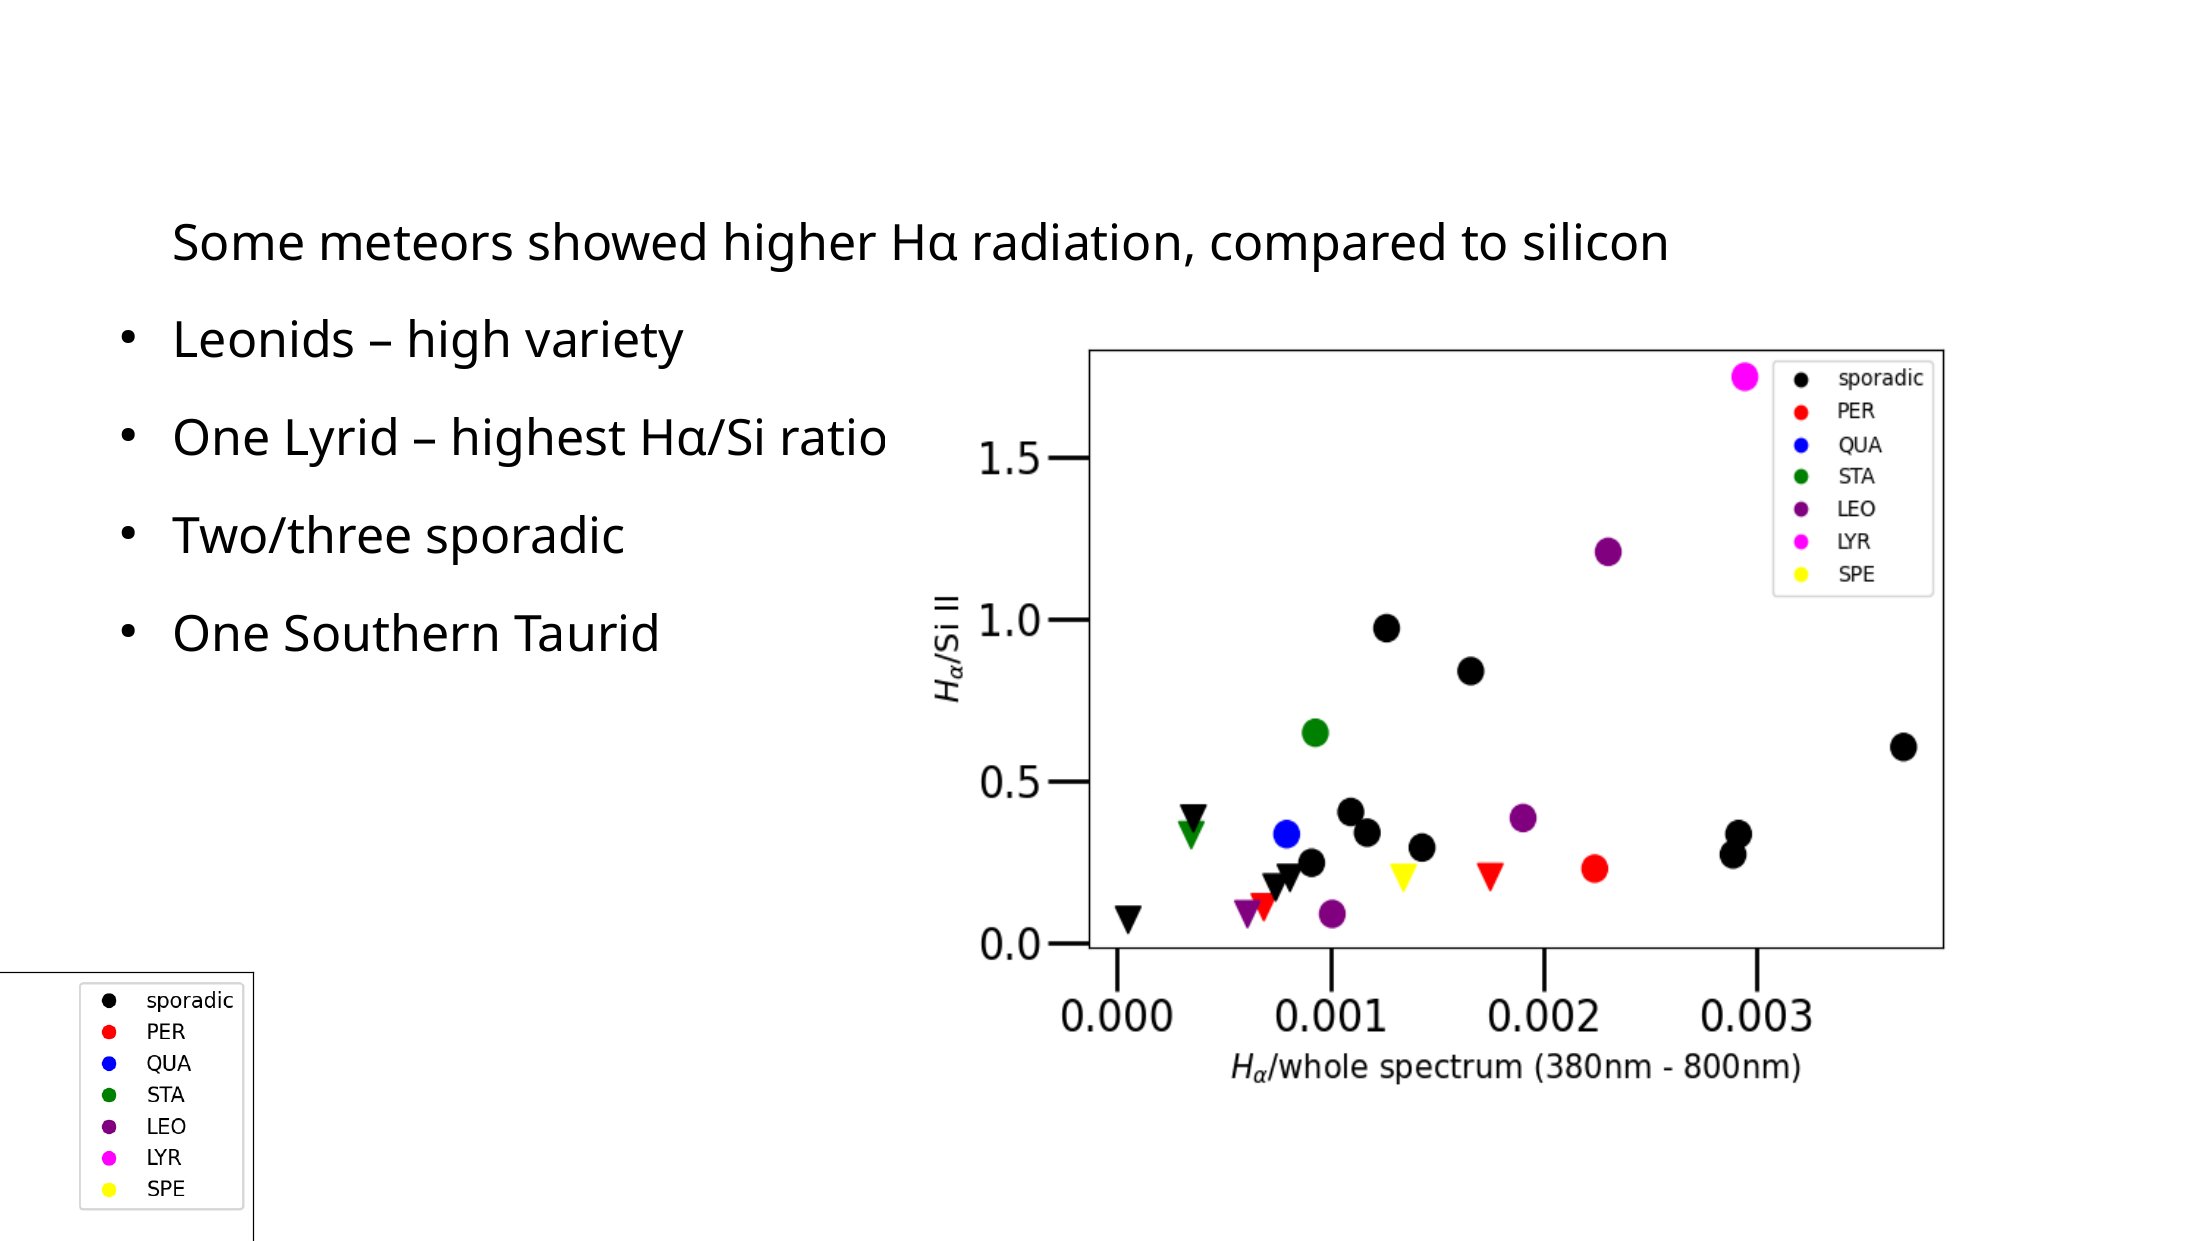

#
Some meteors showed higher Hα radiation, compared to silicon
Leonids – high variety
One Lyrid – highest Hα/Si ratio
Two/three sporadic
One Southern Taurid